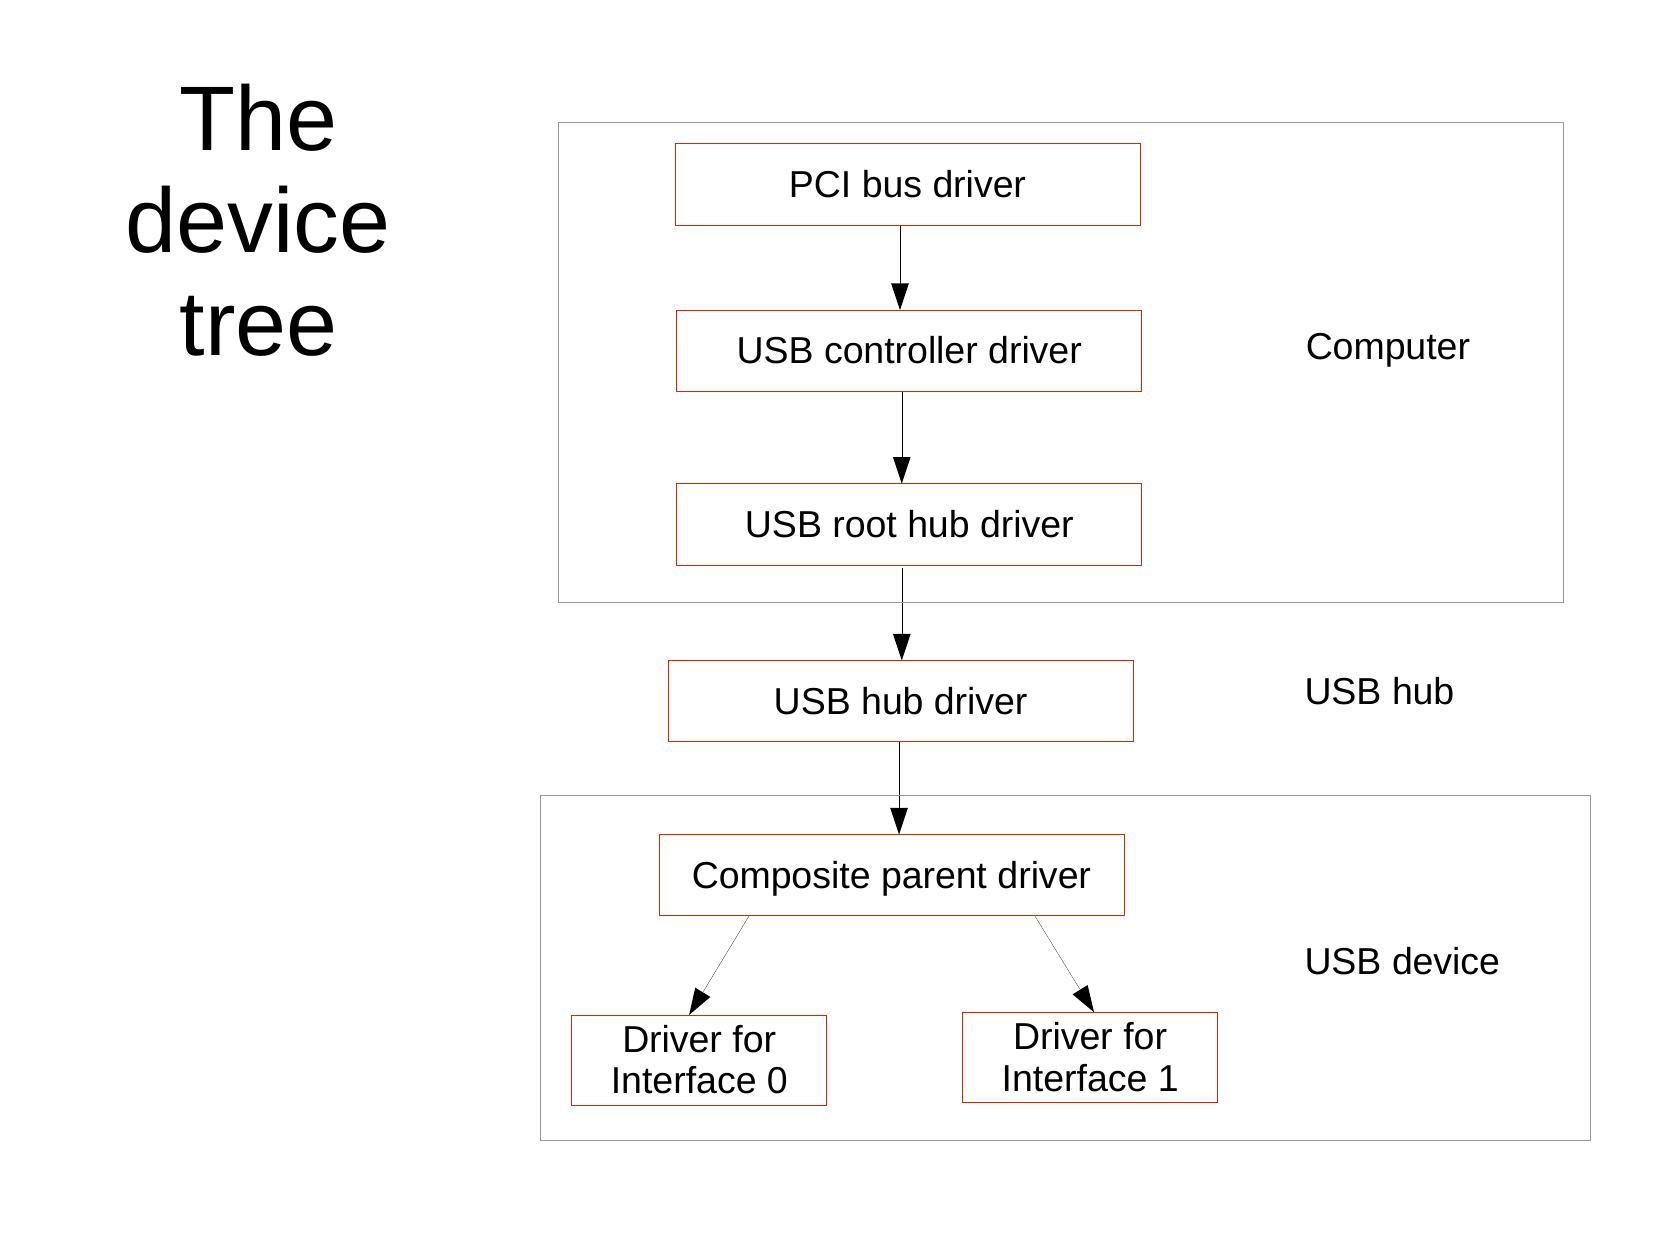

# The device tree
PCI bus driver
USB controller driver
Computer
USB root hub driver
USB hub driver
USB hub
Composite parent driver
USB device
Driver for
Interface 1
Driver for
Interface 0